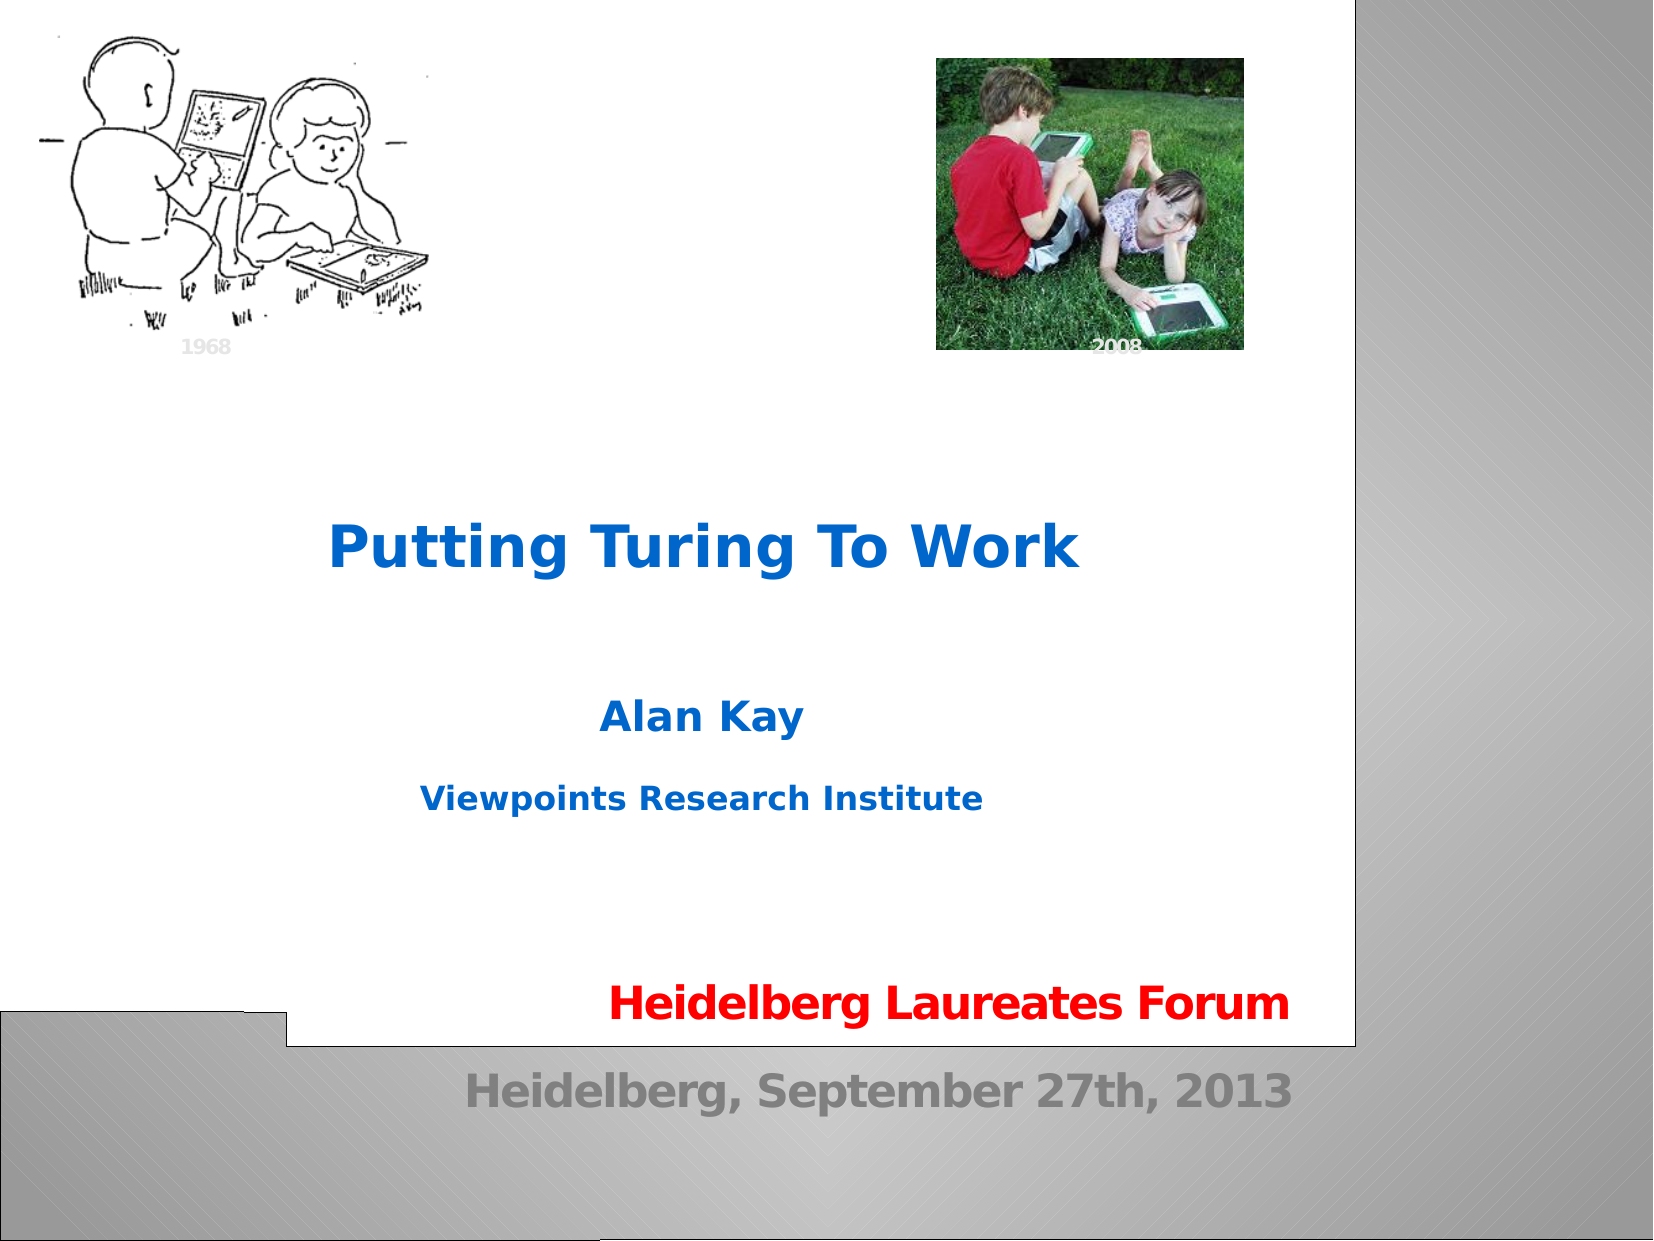

1968
2008
Putting Turing To Work
Alan Kay
Viewpoints Research Institute
Heidelberg Laureates Forum
Heidelberg, September 27th, 2013